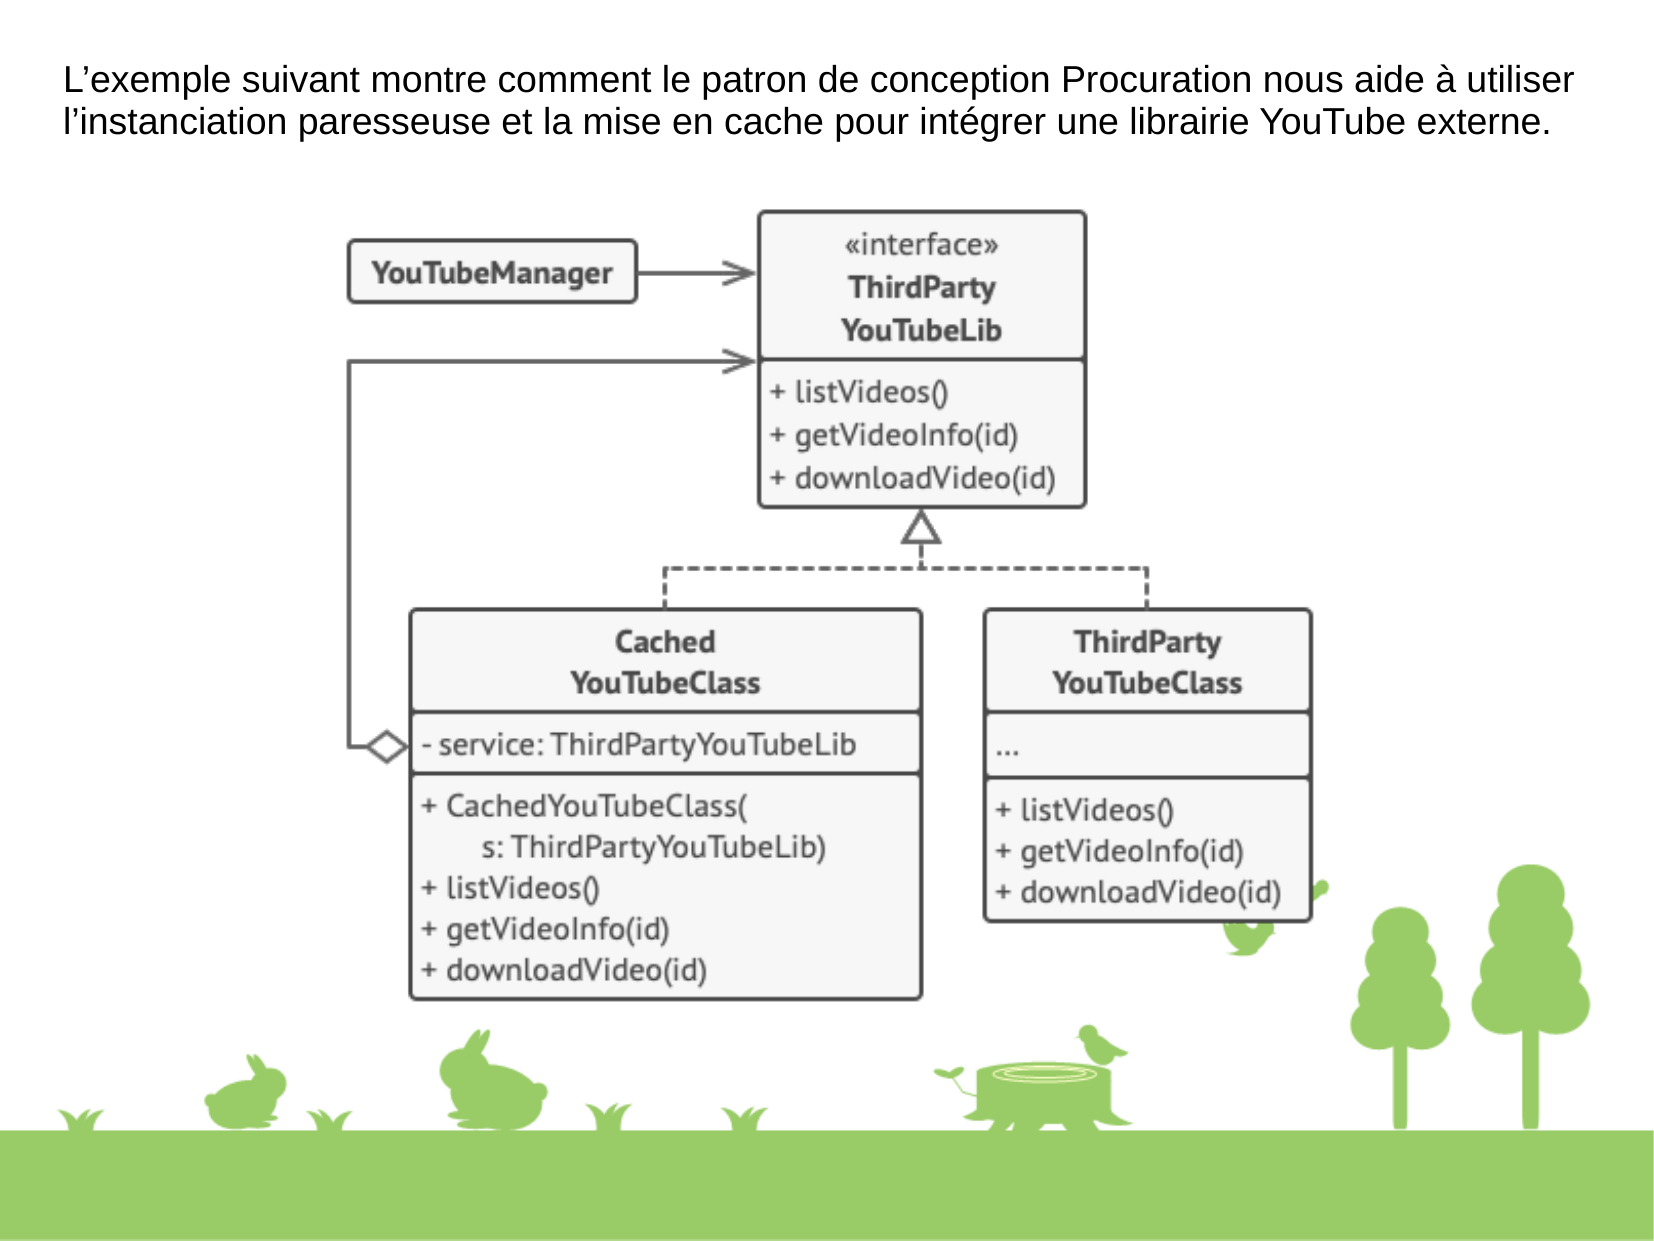

L’exemple suivant montre comment le patron de conception Procuration nous aide à utiliser l’instanciation paresseuse et la mise en cache pour intégrer une librairie YouTube externe.